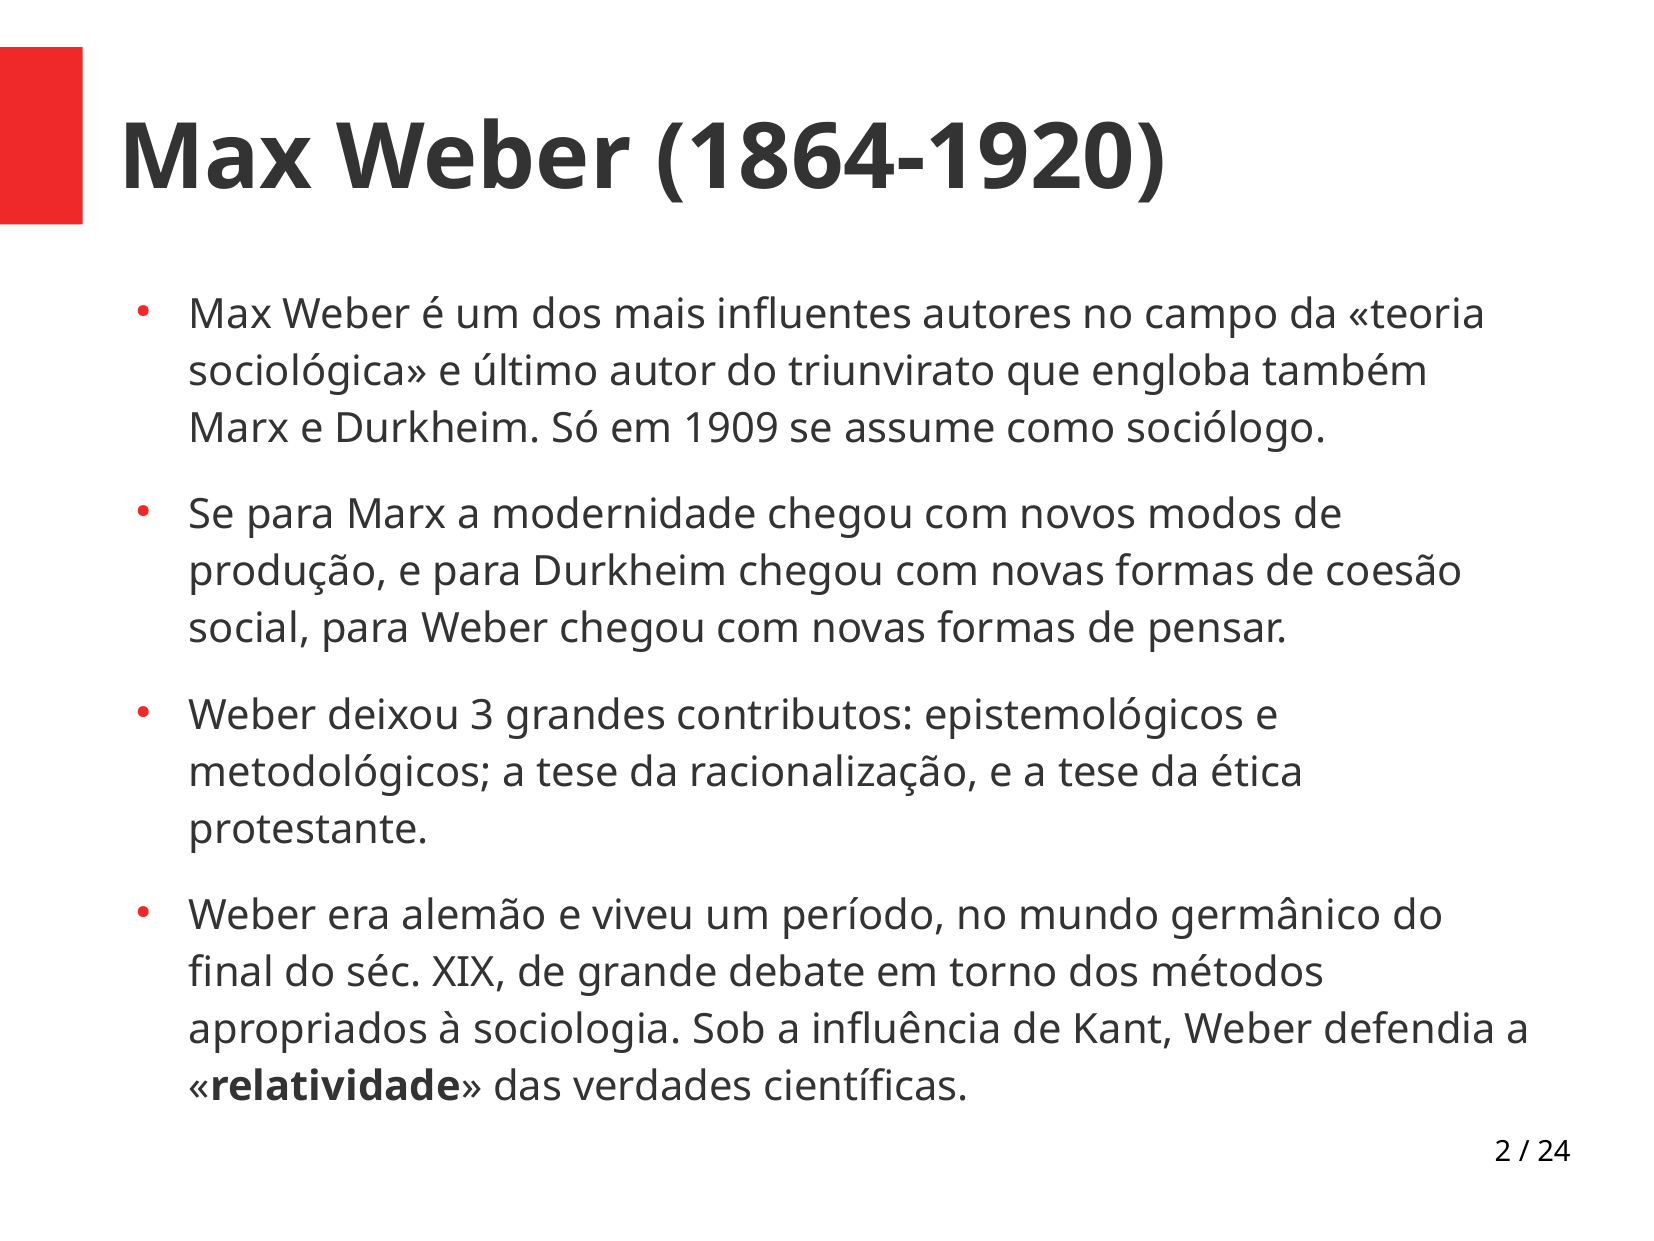

# Max Weber (1864-1920)
Max Weber é um dos mais influentes autores no campo da «teoria sociológica» e último autor do triunvirato que engloba também Marx e Durkheim. Só em 1909 se assume como sociólogo.
Se para Marx a modernidade chegou com novos modos de produção, e para Durkheim chegou com novas formas de coesão social, para Weber chegou com novas formas de pensar.
Weber deixou 3 grandes contributos: epistemológicos e metodológicos; a tese da racionalização, e a tese da ética protestante.
Weber era alemão e viveu um período, no mundo germânico do final do séc. XIX, de grande debate em torno dos métodos apropriados à sociologia. Sob a influência de Kant, Weber defendia a «relatividade» das verdades científicas.
2